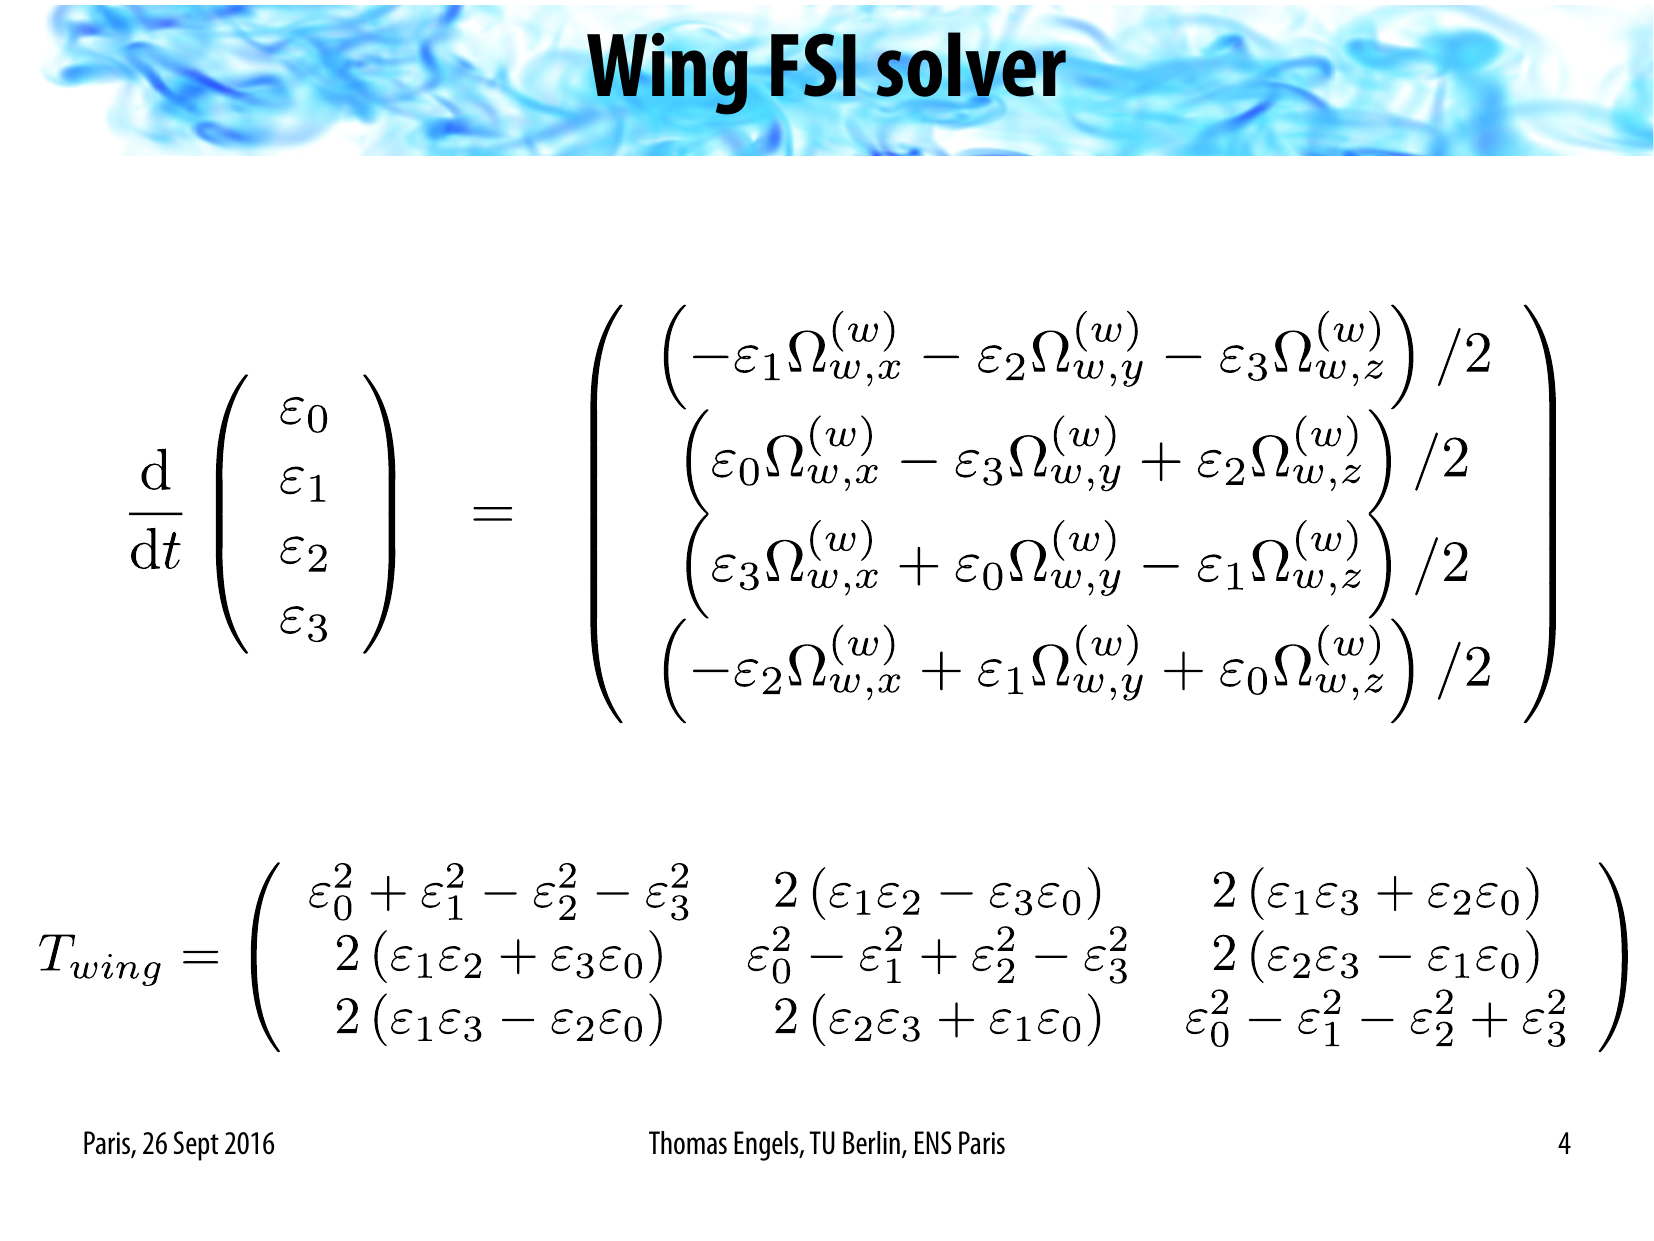

# Wing FSI solver
Paris, 26 Sept 2016
Thomas Engels, TU Berlin, ENS Paris
4